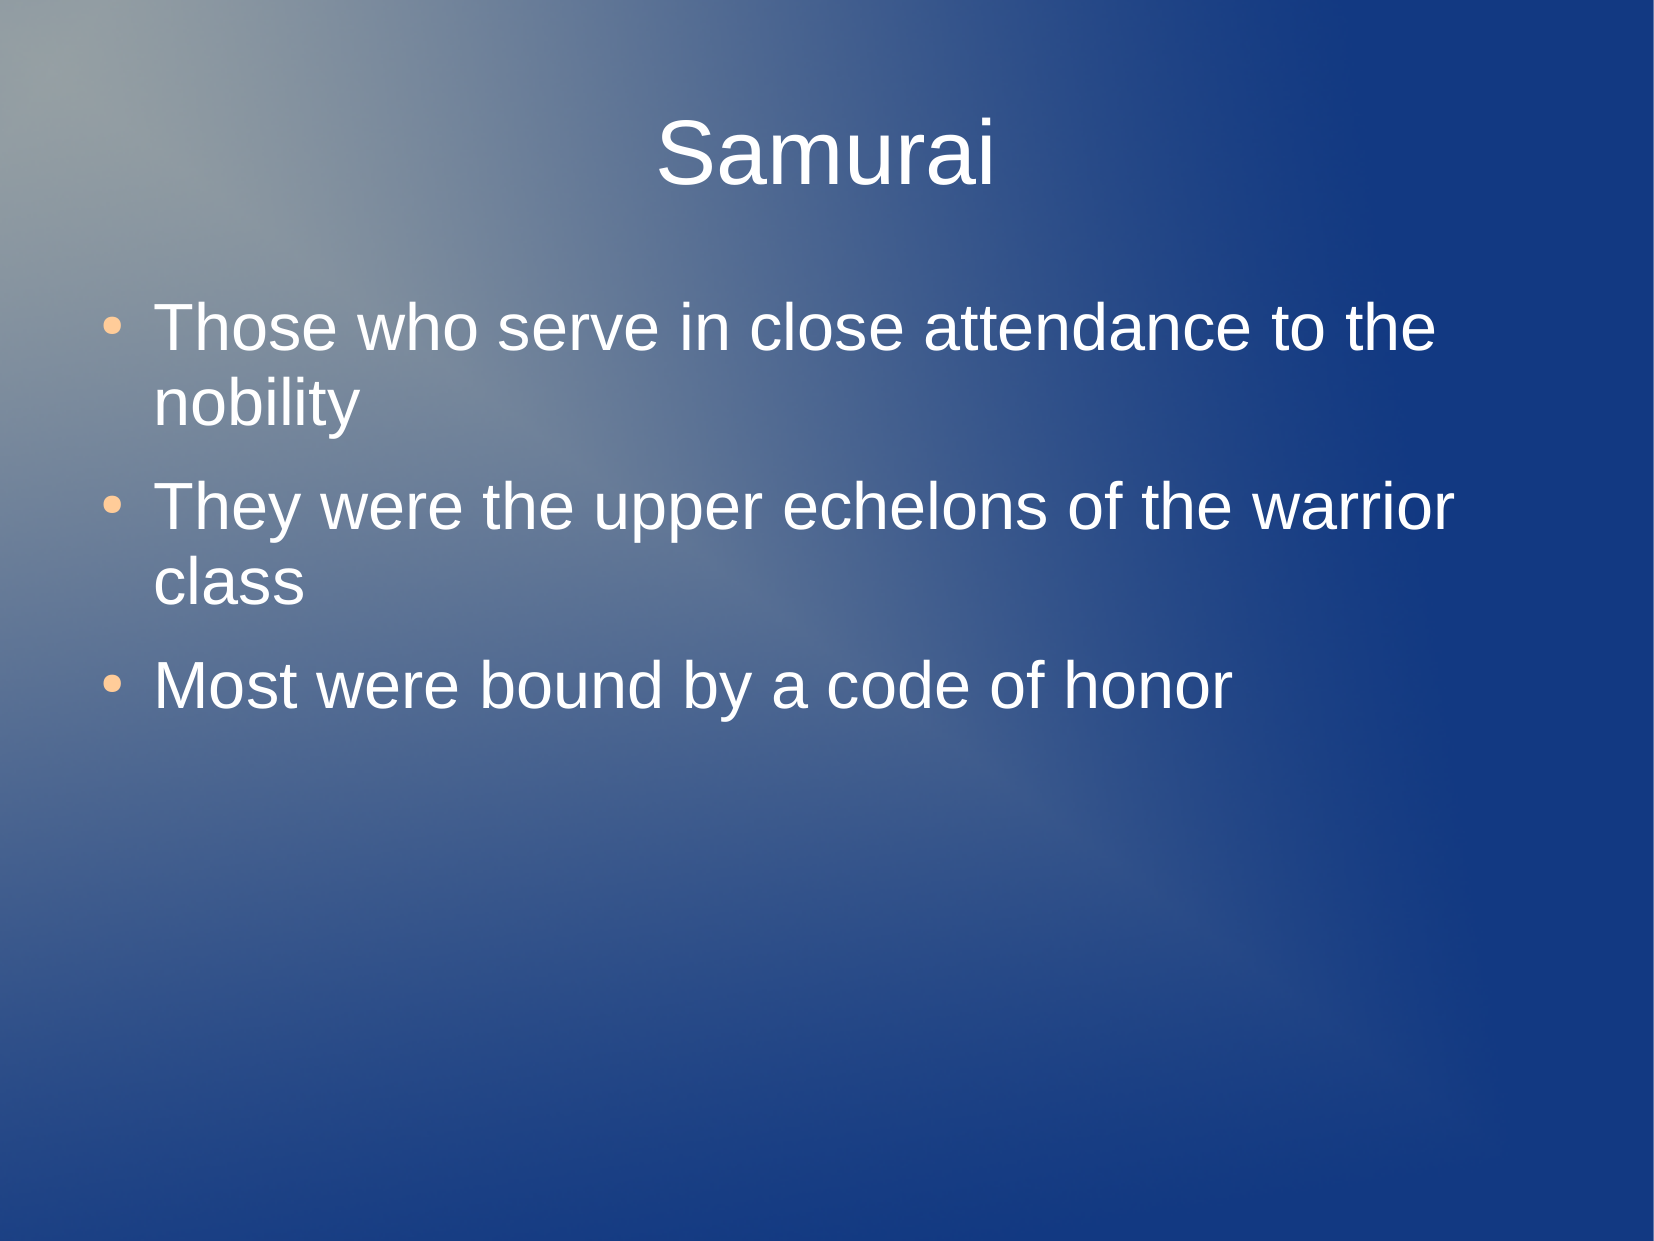

# Samurai
Those who serve in close attendance to the nobility
They were the upper echelons of the warrior class
Most were bound by a code of honor